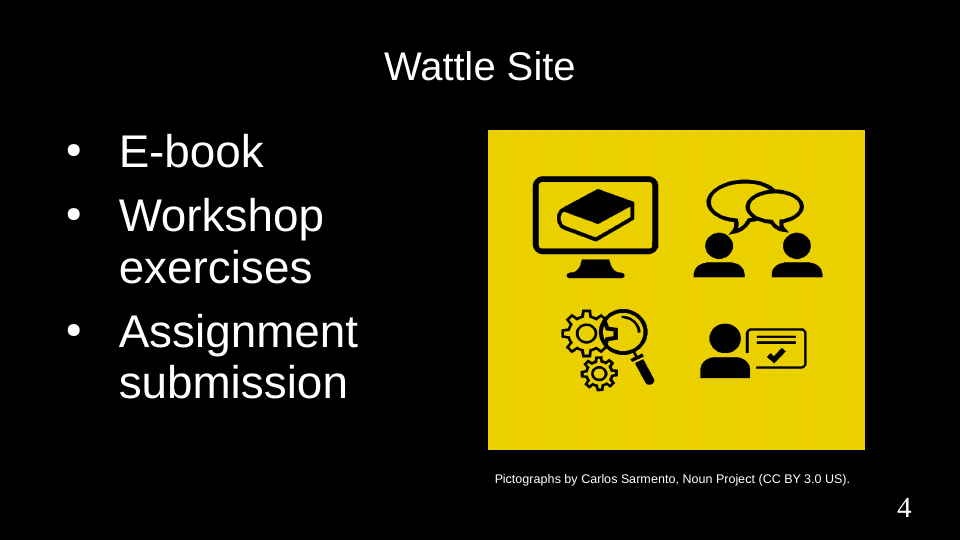

# Wattle Site
E-book
Workshop exercises
Assignment submission
Pictographs by Carlos Sarmento, Noun Project (CC BY 3.0 US).
4